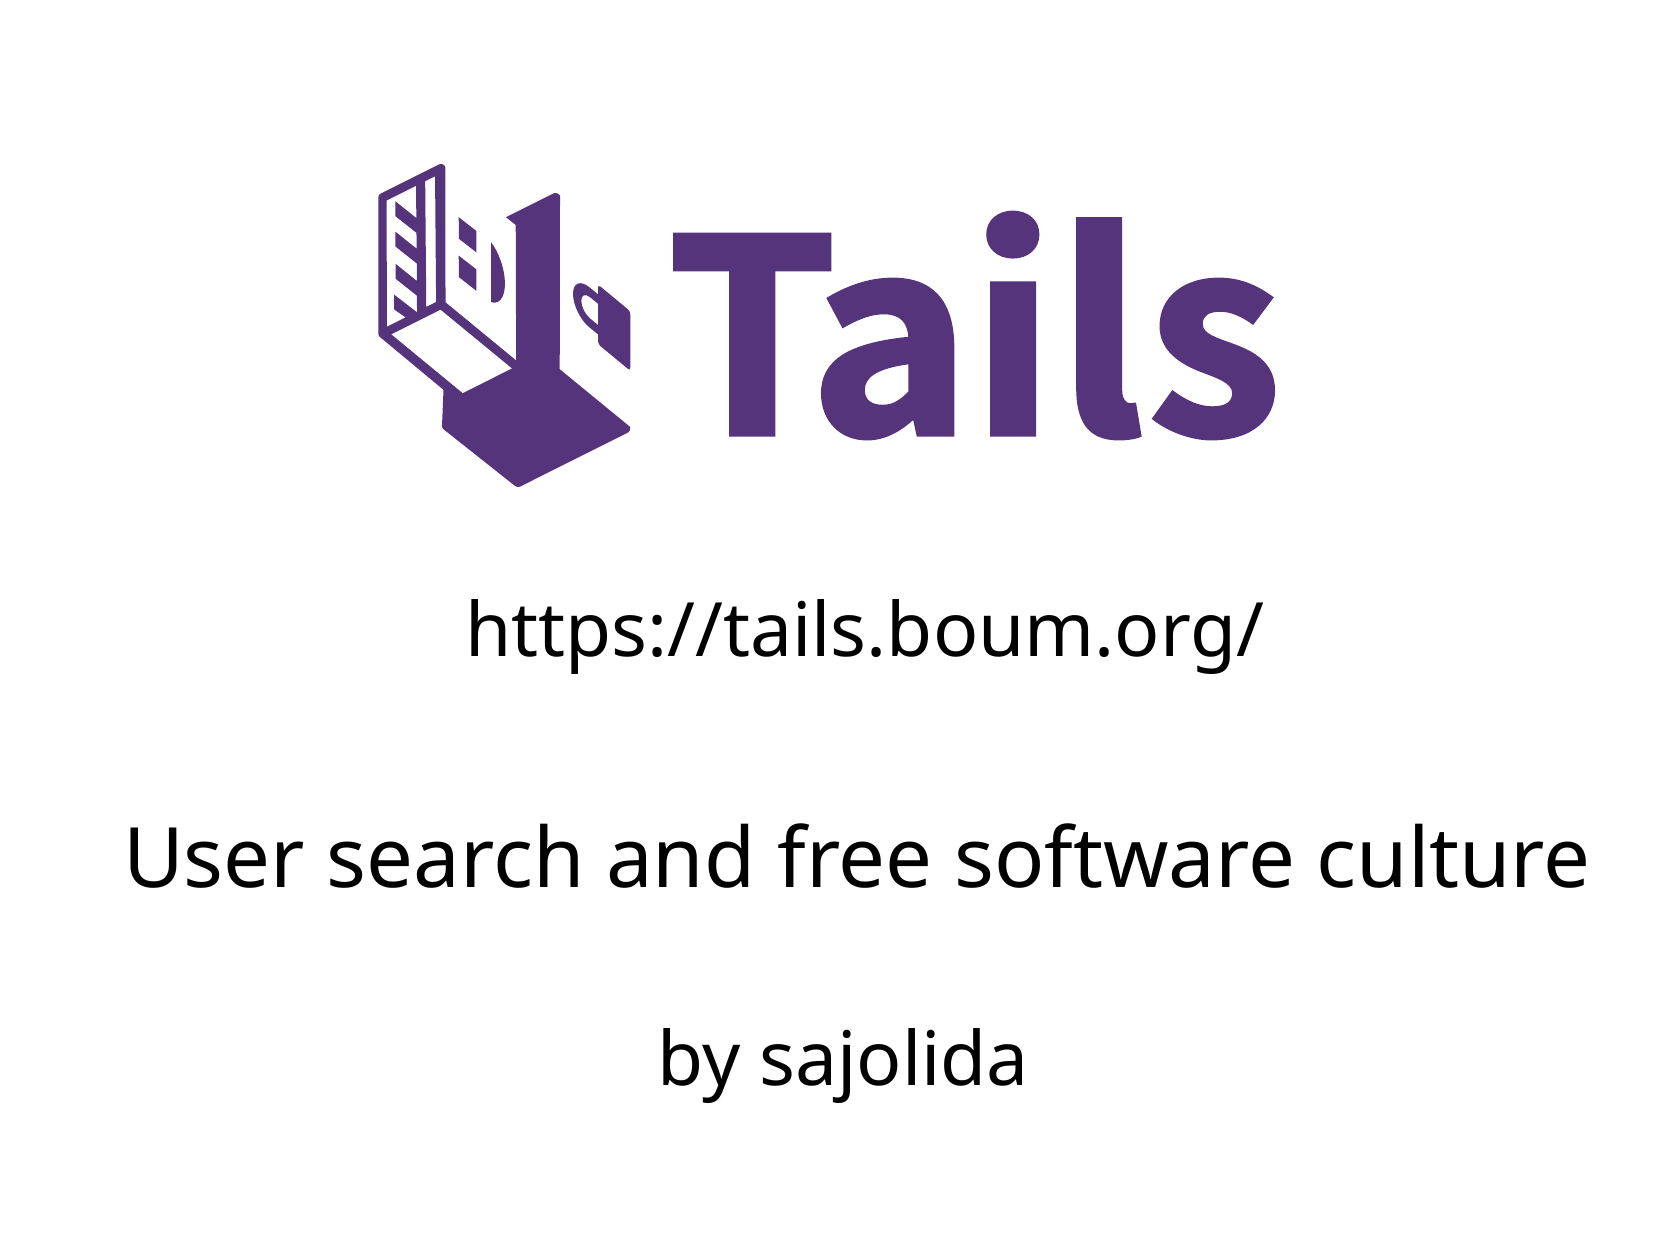

https://tails.boum.org/
User search and free software culture
by sajolida